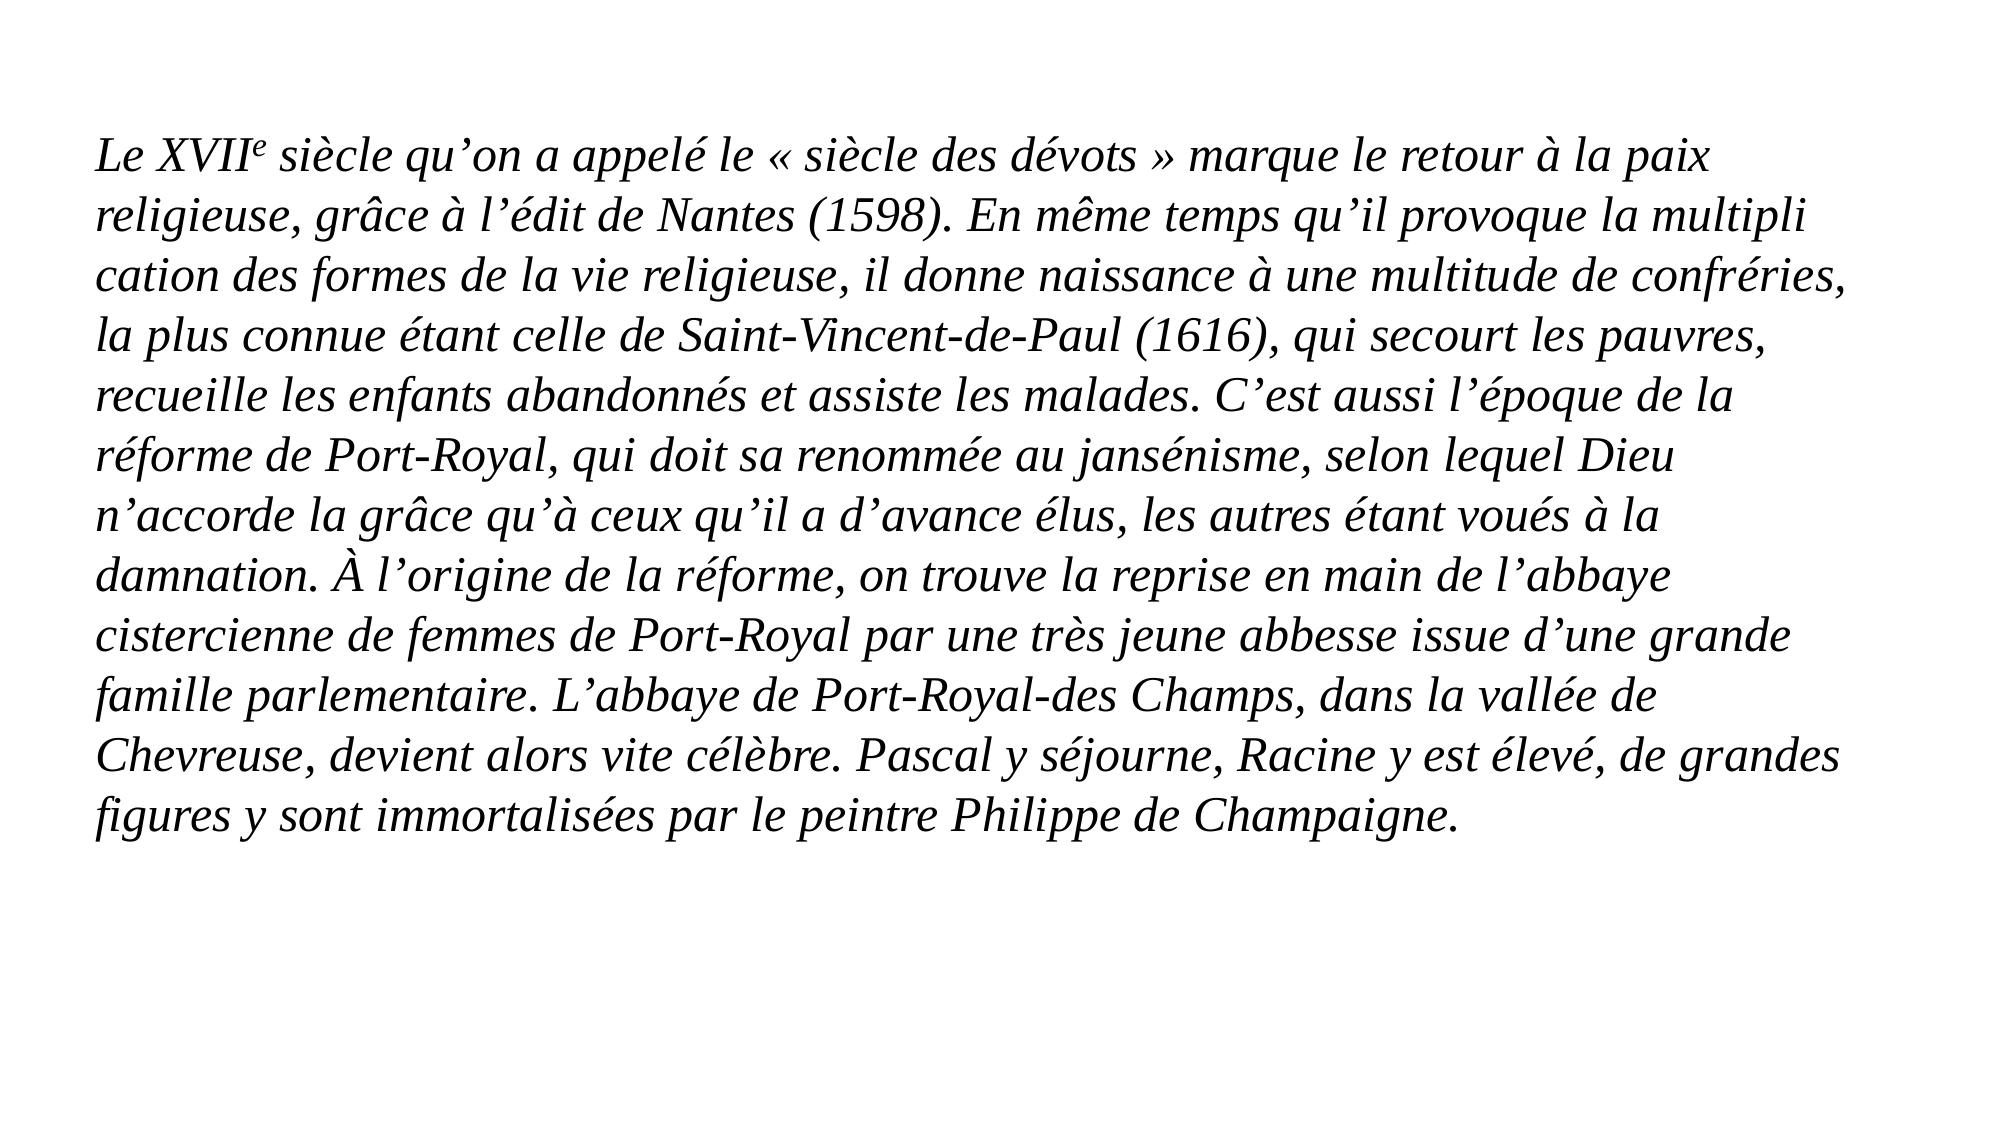

Le XVIIe siècle qu’on a appelé le « siècle des dévots » marque le retour à la paix religieuse, grâce à l’édit de Nantes (1598). En même temps qu’il provoque la multipli­cation des formes de la vie religieuse, il donne naissance à une multitude de confréries, la plus connue étant celle de Saint-Vincent-de-Paul (1616), qui secourt les pauvres, recueille les enfants abandonnés et assiste les malades. C’est aussi l’époque de la réforme de Port-Royal, qui doit sa renommée au jansénisme, selon lequel Dieu n’accorde la grâce qu’à ceux qu’il a d’avance élus, les autres étant voués à la damnation. À l’origine de la réforme, on trouve la reprise en main de l’abbaye cistercienne de femmes de Port-Royal par une très jeune abbesse issue d’une grande famille parlementaire. L’abbaye de Port-Royal-des Champs, dans la vallée de Chevreuse, devient alors vite célèbre. Pascal y séjourne, Racine y est élevé, de grandes figures y sont immortalisées par le peintre Philippe de Champaigne.